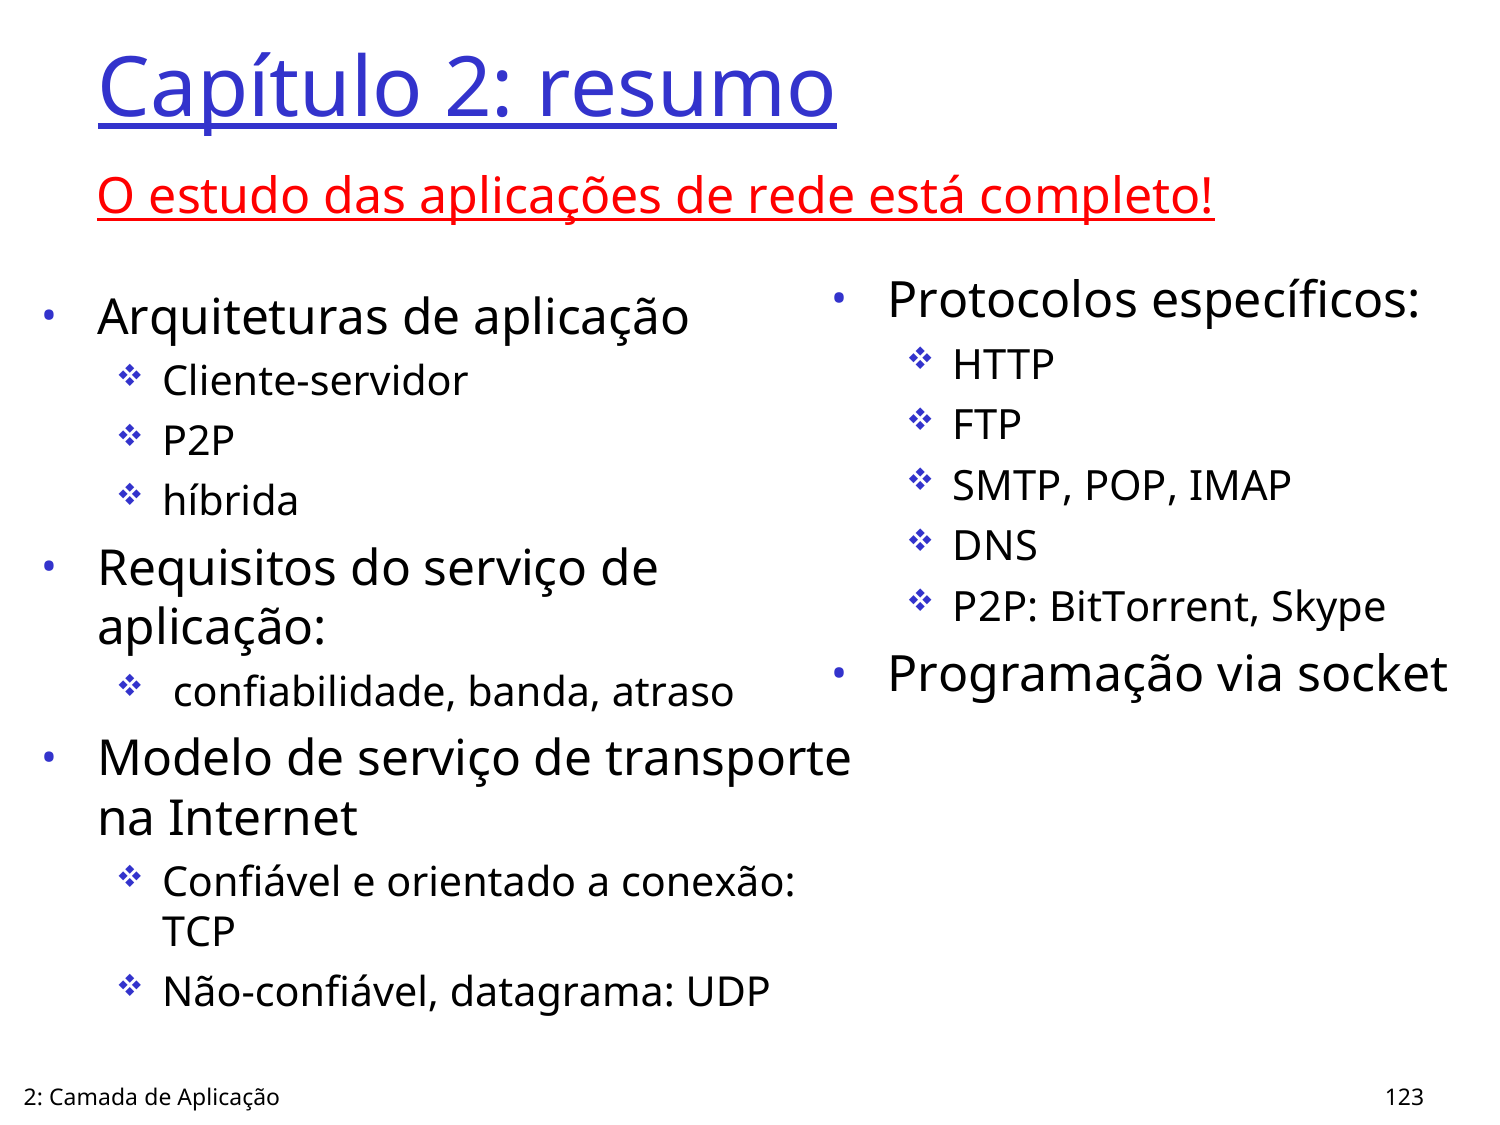

# Capítulo 2: resumo
O estudo das aplicações de rede está completo!
Protocolos específicos:
HTTP
FTP
SMTP, POP, IMAP
DNS
P2P: BitTorrent, Skype
Programação via socket
Arquiteturas de aplicação
Cliente-servidor
P2P
híbrida
Requisitos do serviço de aplicação:
 confiabilidade, banda, atraso
Modelo de serviço de transporte na Internet
Confiável e orientado a conexão: TCP
Não-confiável, datagrama: UDP
123